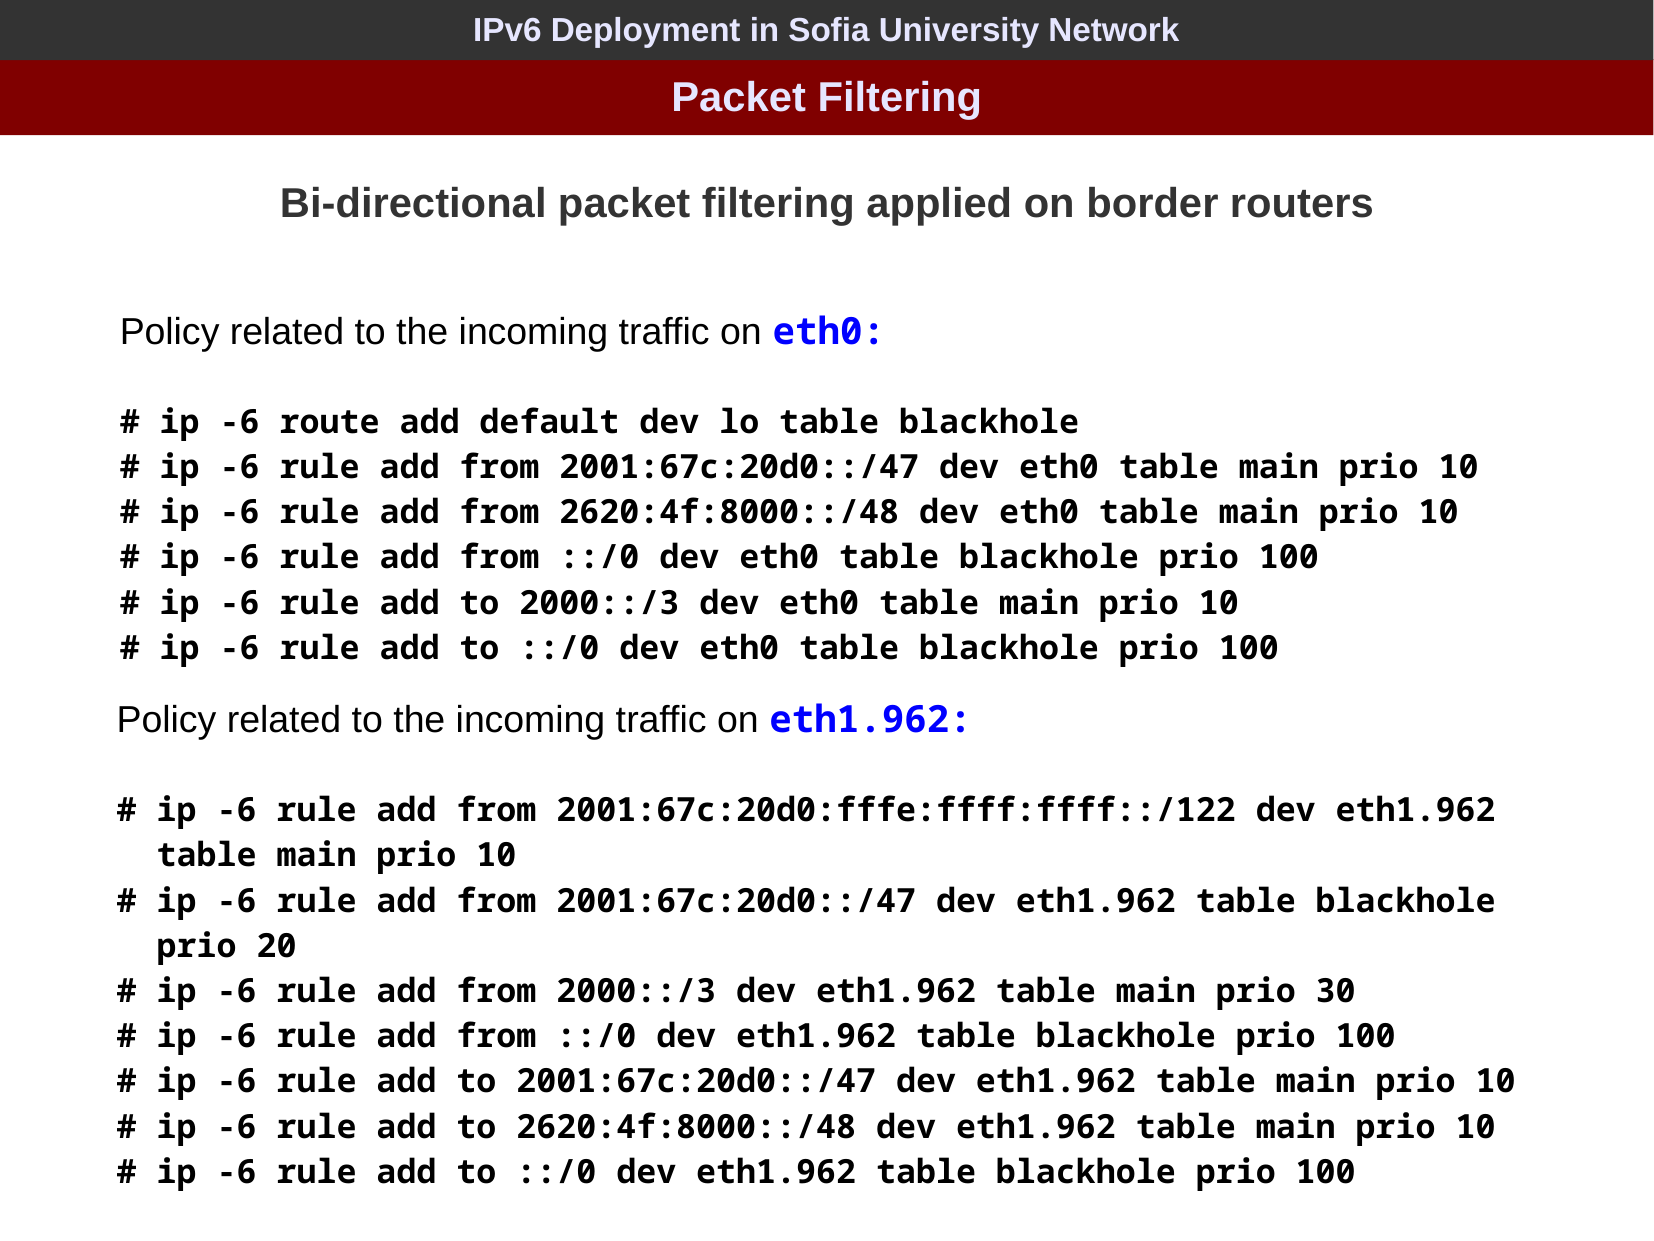

IPv6 Deployment in Sofia University Network
Packet Filtering
Bi-directional packet filtering applied on border routers
Policy related to the incoming traffic on eth0:
# ip -6 route add default dev lo table blackhole
# ip -6 rule add from 2001:67c:20d0::/47 dev eth0 table main prio 10
# ip -6 rule add from 2620:4f:8000::/48 dev eth0 table main prio 10
# ip -6 rule add from ::/0 dev eth0 table blackhole prio 100
# ip -6 rule add to 2000::/3 dev eth0 table main prio 10
# ip -6 rule add to ::/0 dev eth0 table blackhole prio 100
Policy related to the incoming traffic on eth1.962:
# ip -6 rule add from 2001:67c:20d0:fffe:ffff:ffff::/122 dev eth1.962 table main prio 10
# ip -6 rule add from 2001:67c:20d0::/47 dev eth1.962 table blackhole prio 20
# ip -6 rule add from 2000::/3 dev eth1.962 table main prio 30
# ip -6 rule add from ::/0 dev eth1.962 table blackhole prio 100
# ip -6 rule add to 2001:67c:20d0::/47 dev eth1.962 table main prio 10
# ip -6 rule add to 2620:4f:8000::/48 dev eth1.962 table main prio 10
# ip -6 rule add to ::/0 dev eth1.962 table blackhole prio 100